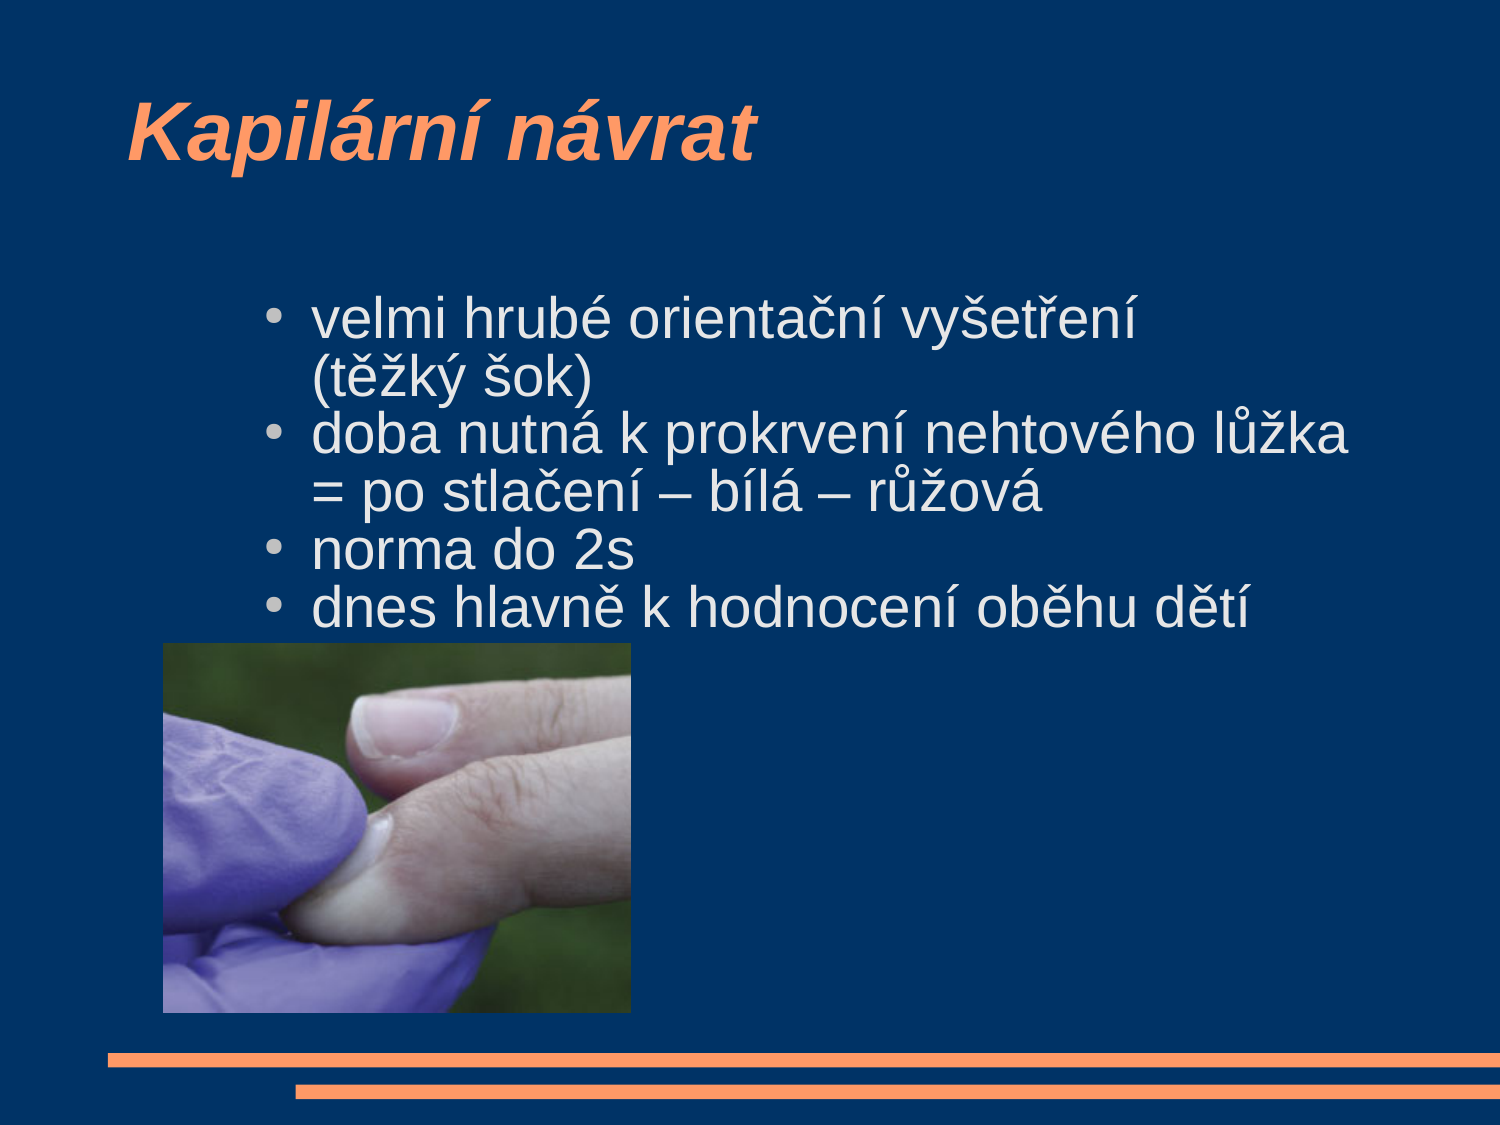

# Kapilární návrat
velmi hrubé orientační vyšetření
(těžký šok)
doba nutná k prokrvení nehtového lůžka
= po stlačení – bílá – růžová
norma do 2s
dnes hlavně k hodnocení oběhu dětí